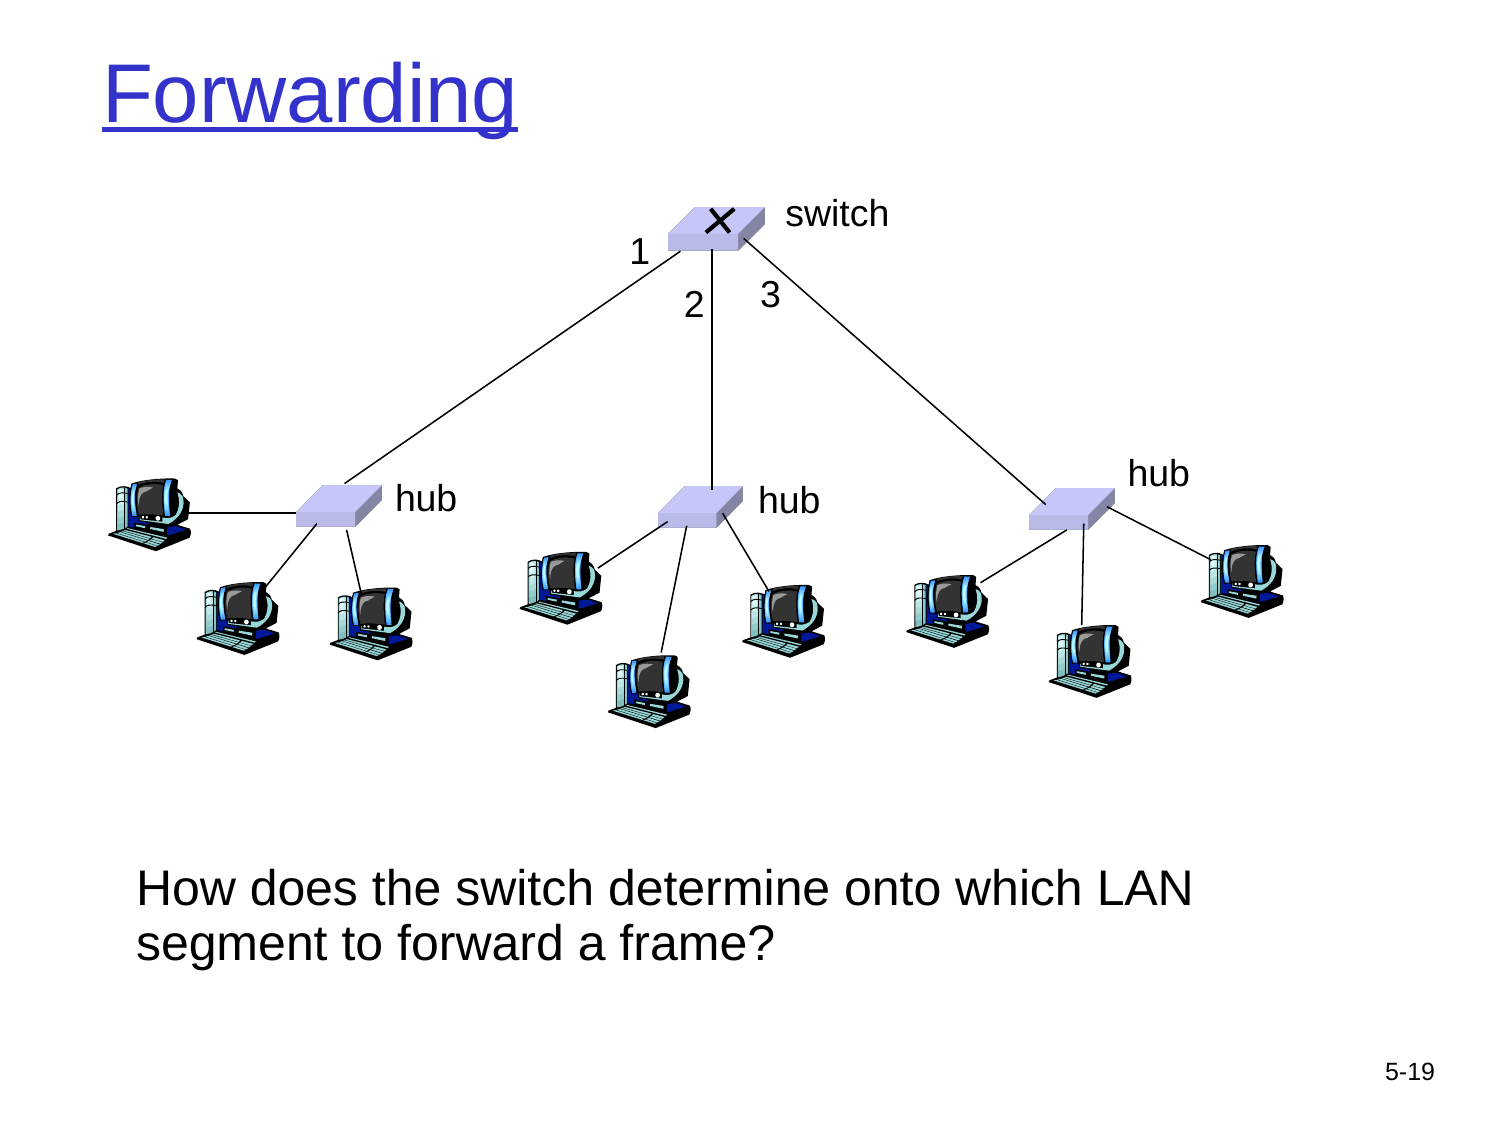

# Forwarding
switch
hub
hub
hub
1
3
2
How does the switch determine onto which LAN segment to forward a frame?
19